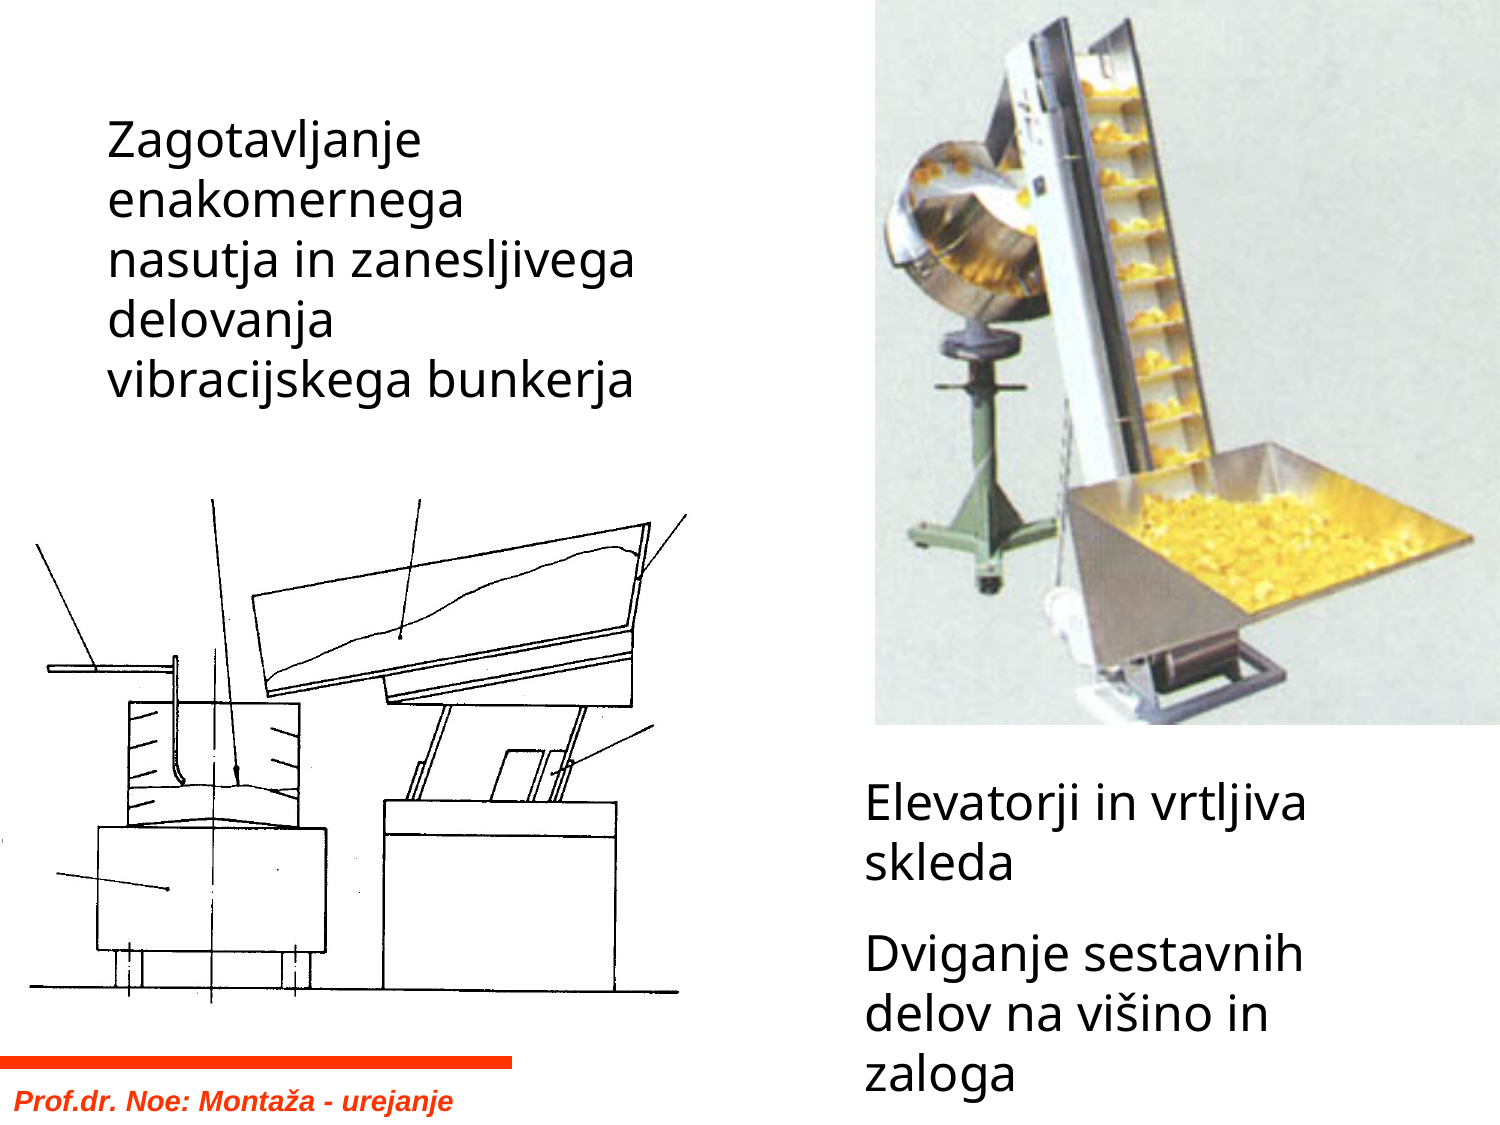

LASIM
Univerza v Ljubljani
Fakulteta za strojništvo
Laboratorij za strego, montažo in pnevmatiko
Zagotavljanje enakomernega nasutja in zanesljivega delovanja vibracijskega bunkerja
Elevatorji in vrtljiva skleda
Dviganje sestavnih delov na višino in zaloga
Prof.dr. Noe: Montaža - urejanje